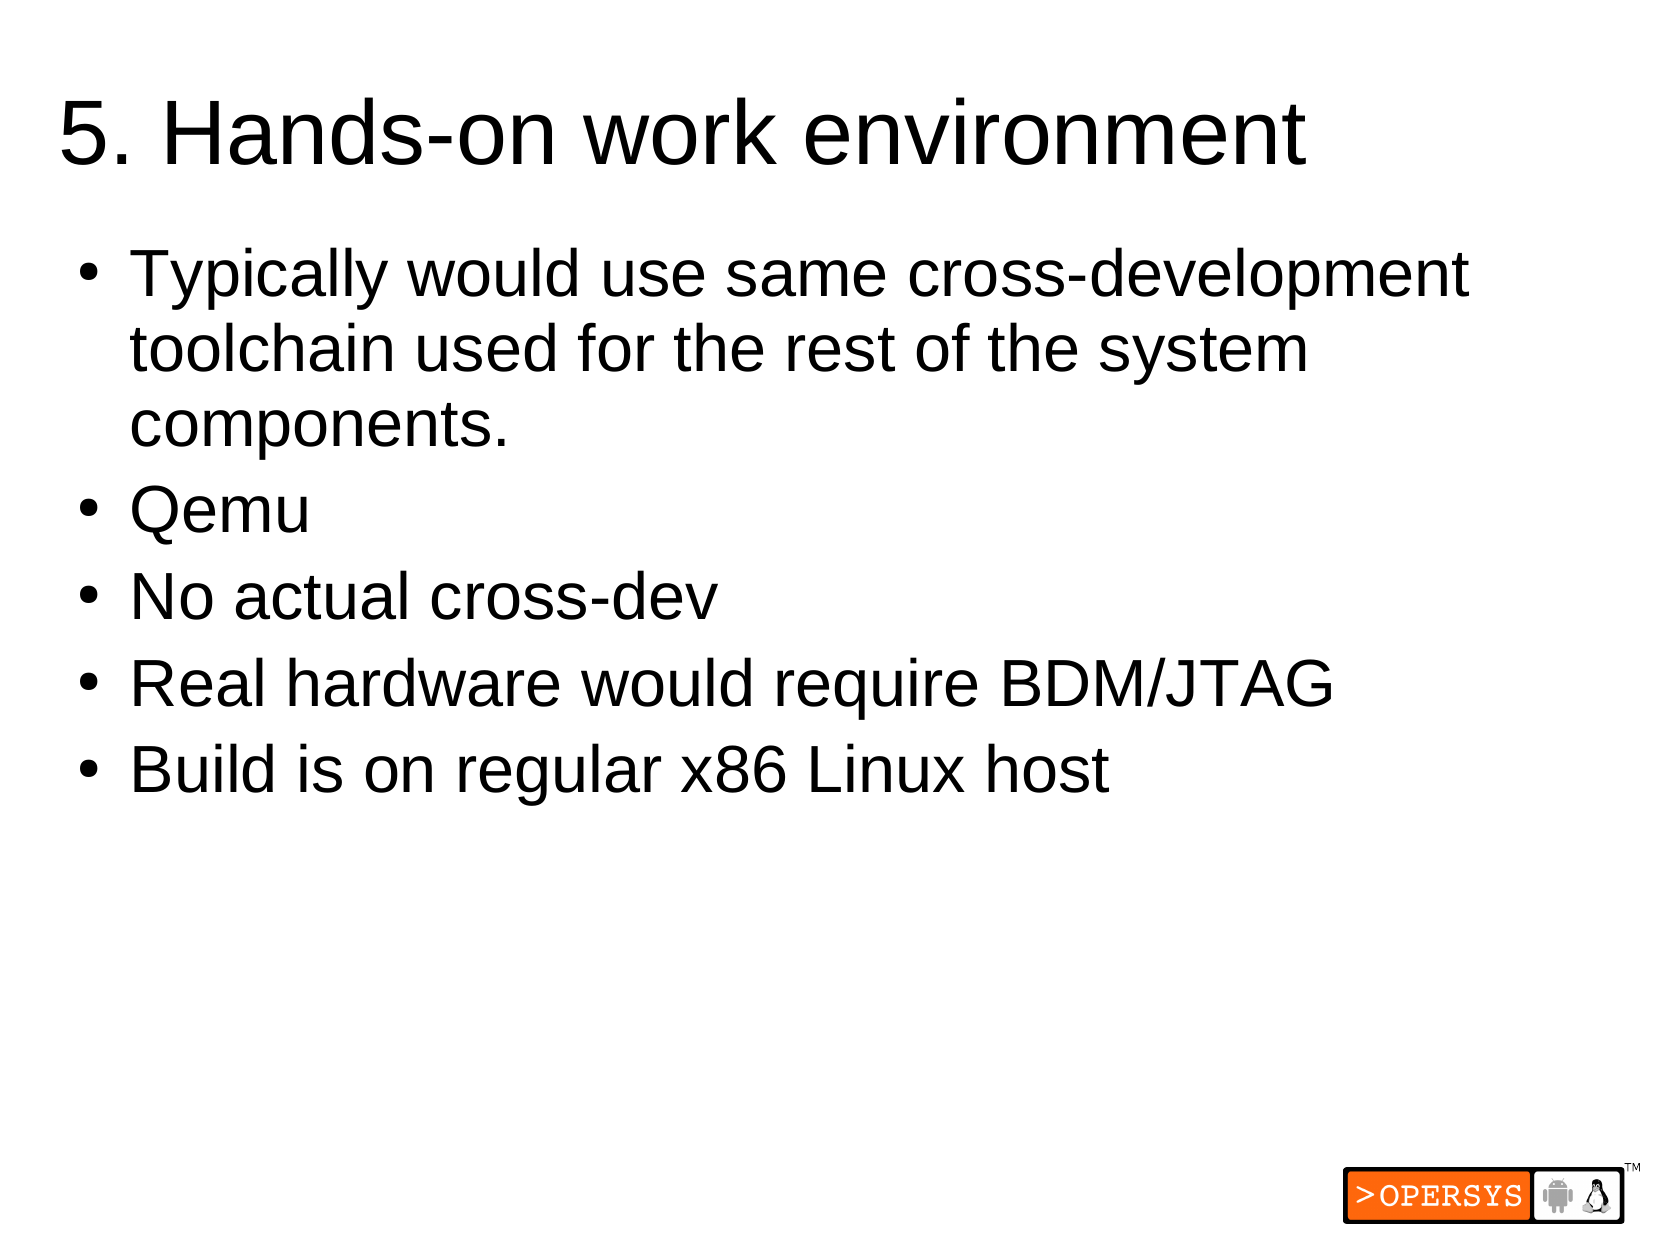

# 5. Hands-on work environment
Typically would use same cross-development toolchain used for the rest of the system components.
Qemu
No actual cross-dev
Real hardware would require BDM/JTAG
Build is on regular x86 Linux host